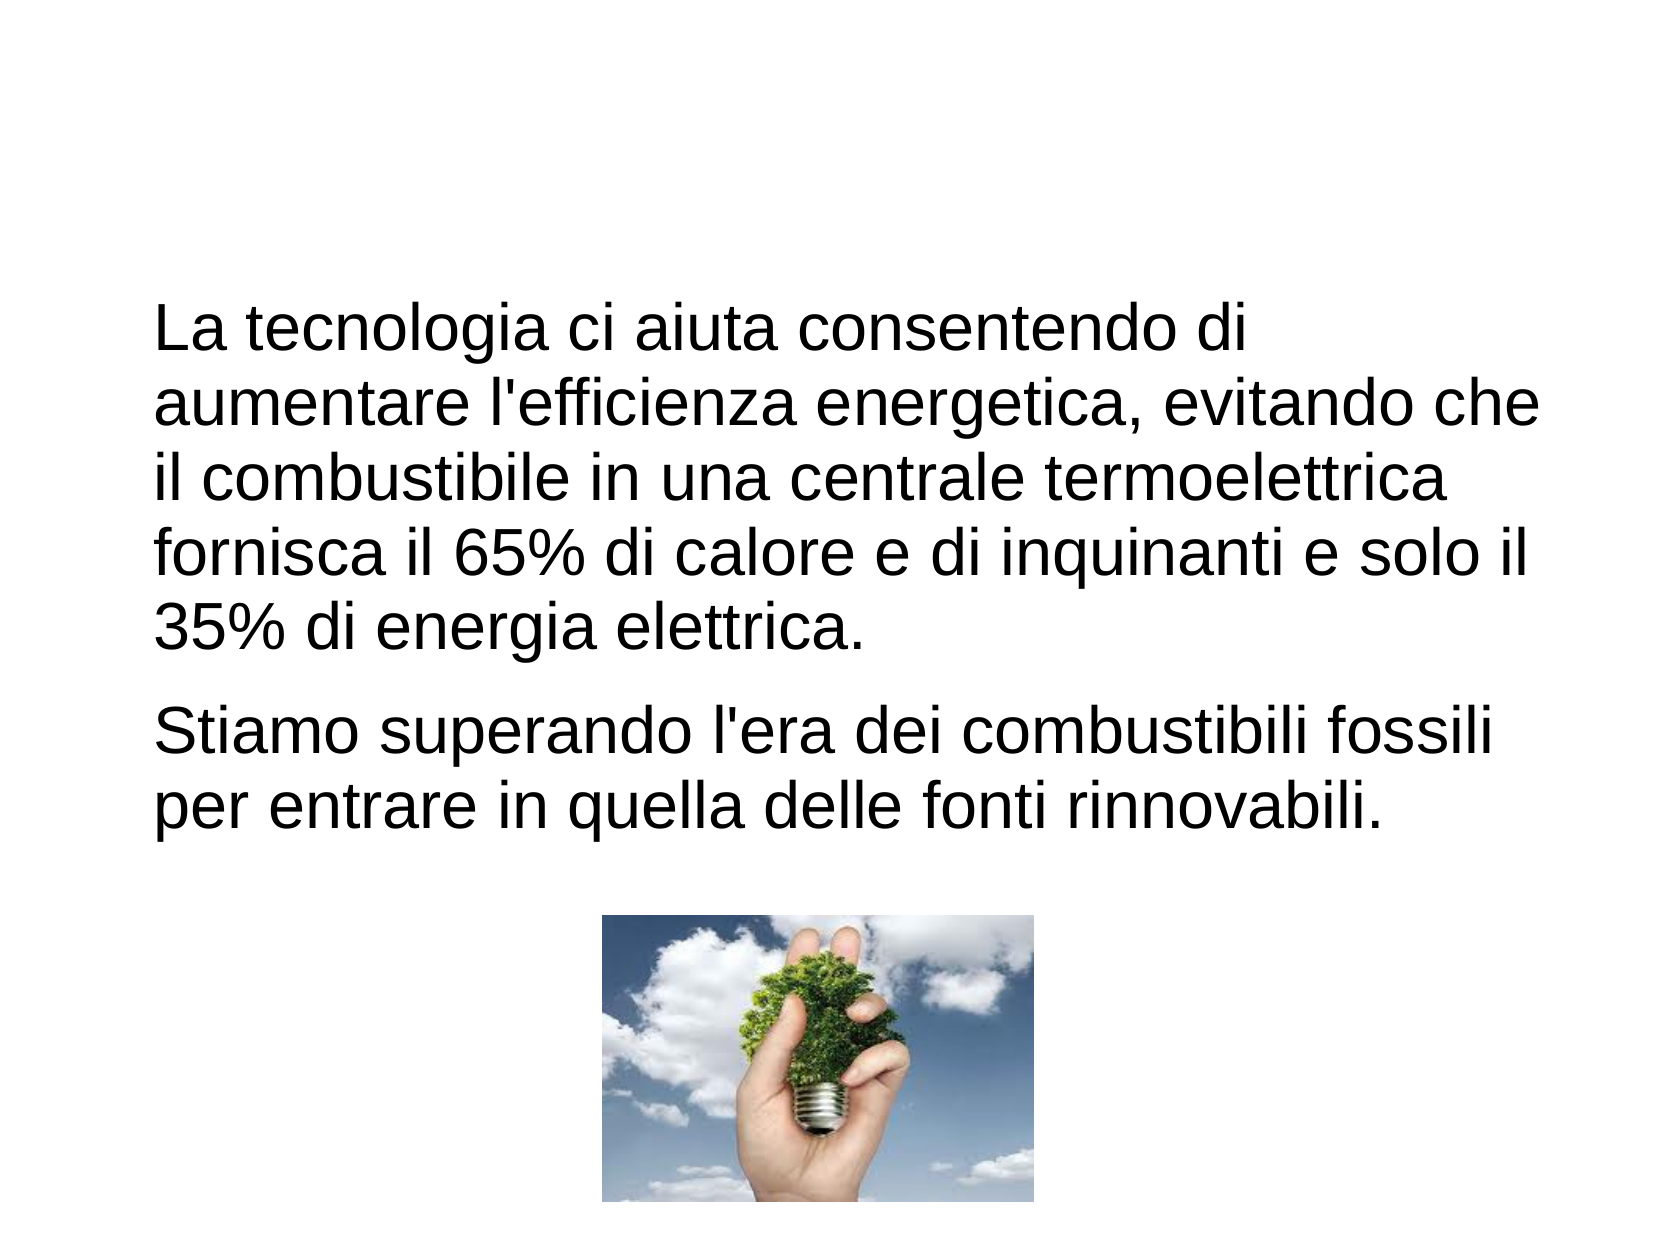

# La tecnologia ci aiuta consentendo di aumentare l'efficienza energetica, evitando che il combustibile in una centrale termoelettrica fornisca il 65% di calore e di inquinanti e solo il 35% di energia elettrica.
Stiamo superando l'era dei combustibili fossili per entrare in quella delle fonti rinnovabili.